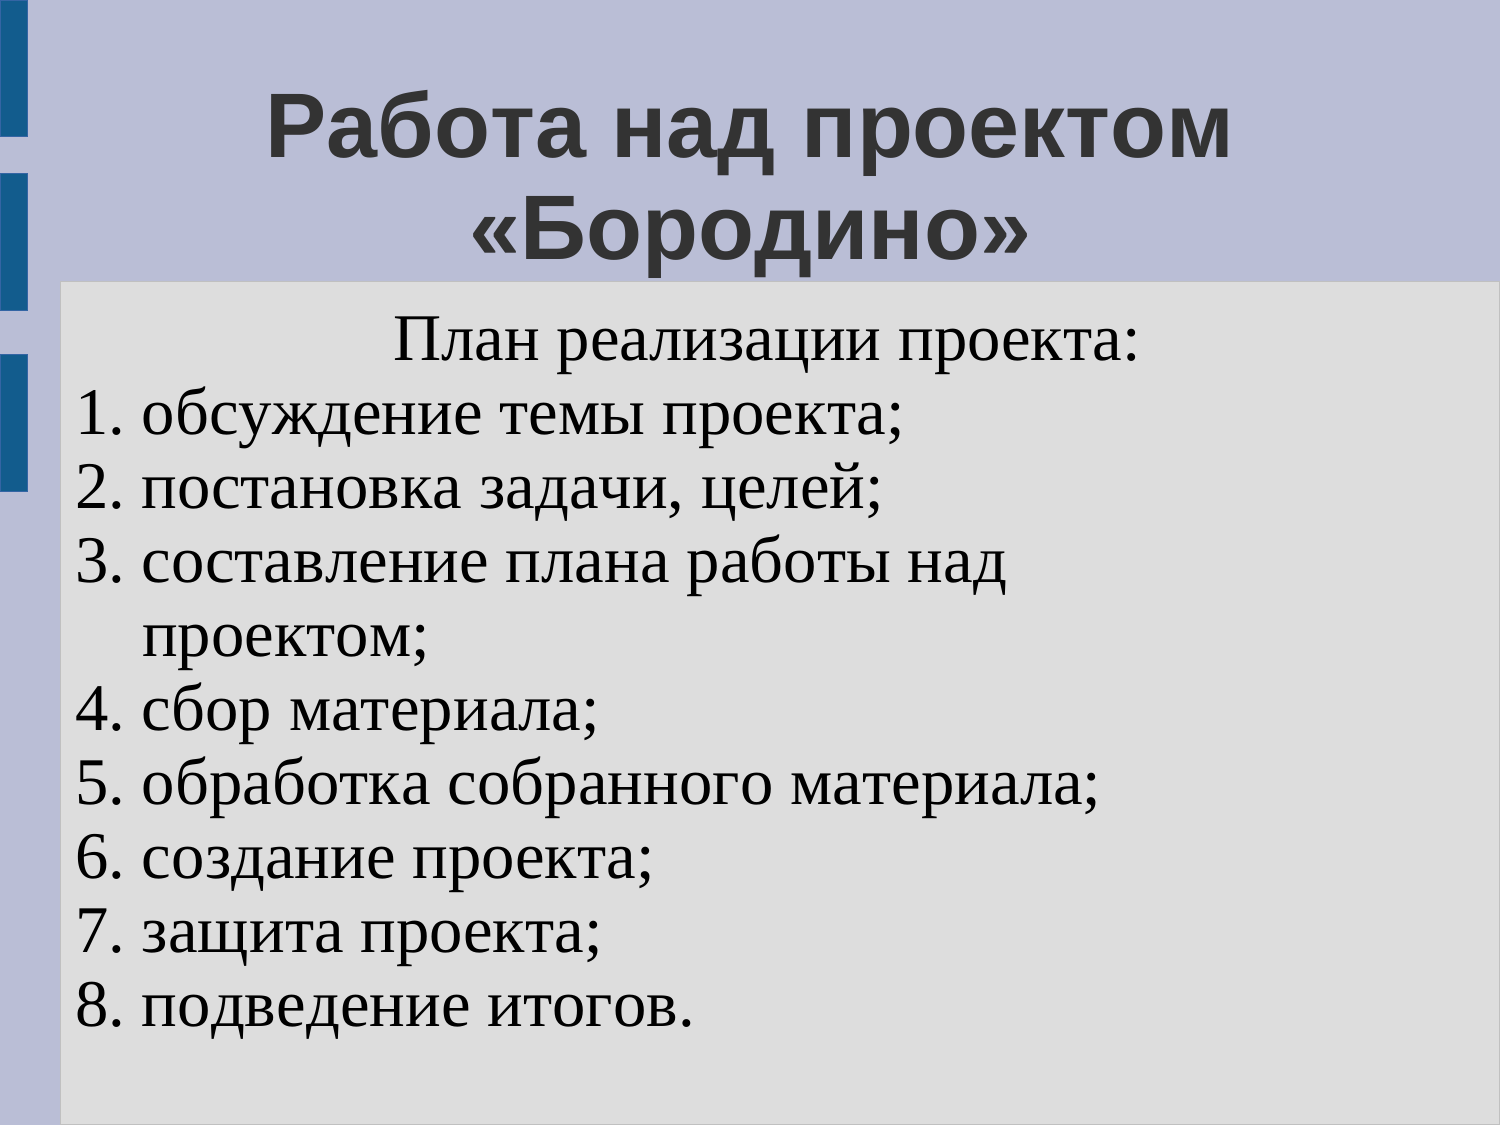

# Работа над проектом «Бородино»
 План реализации проекта:
1. обсуждение темы проекта;
2. постановка задачи, целей;
3. составление плана работы над
 проектом;
4. сбор материала;
5. обработка собранного материала;
6. создание проекта;
7. защита проекта;
8. подведение итогов.